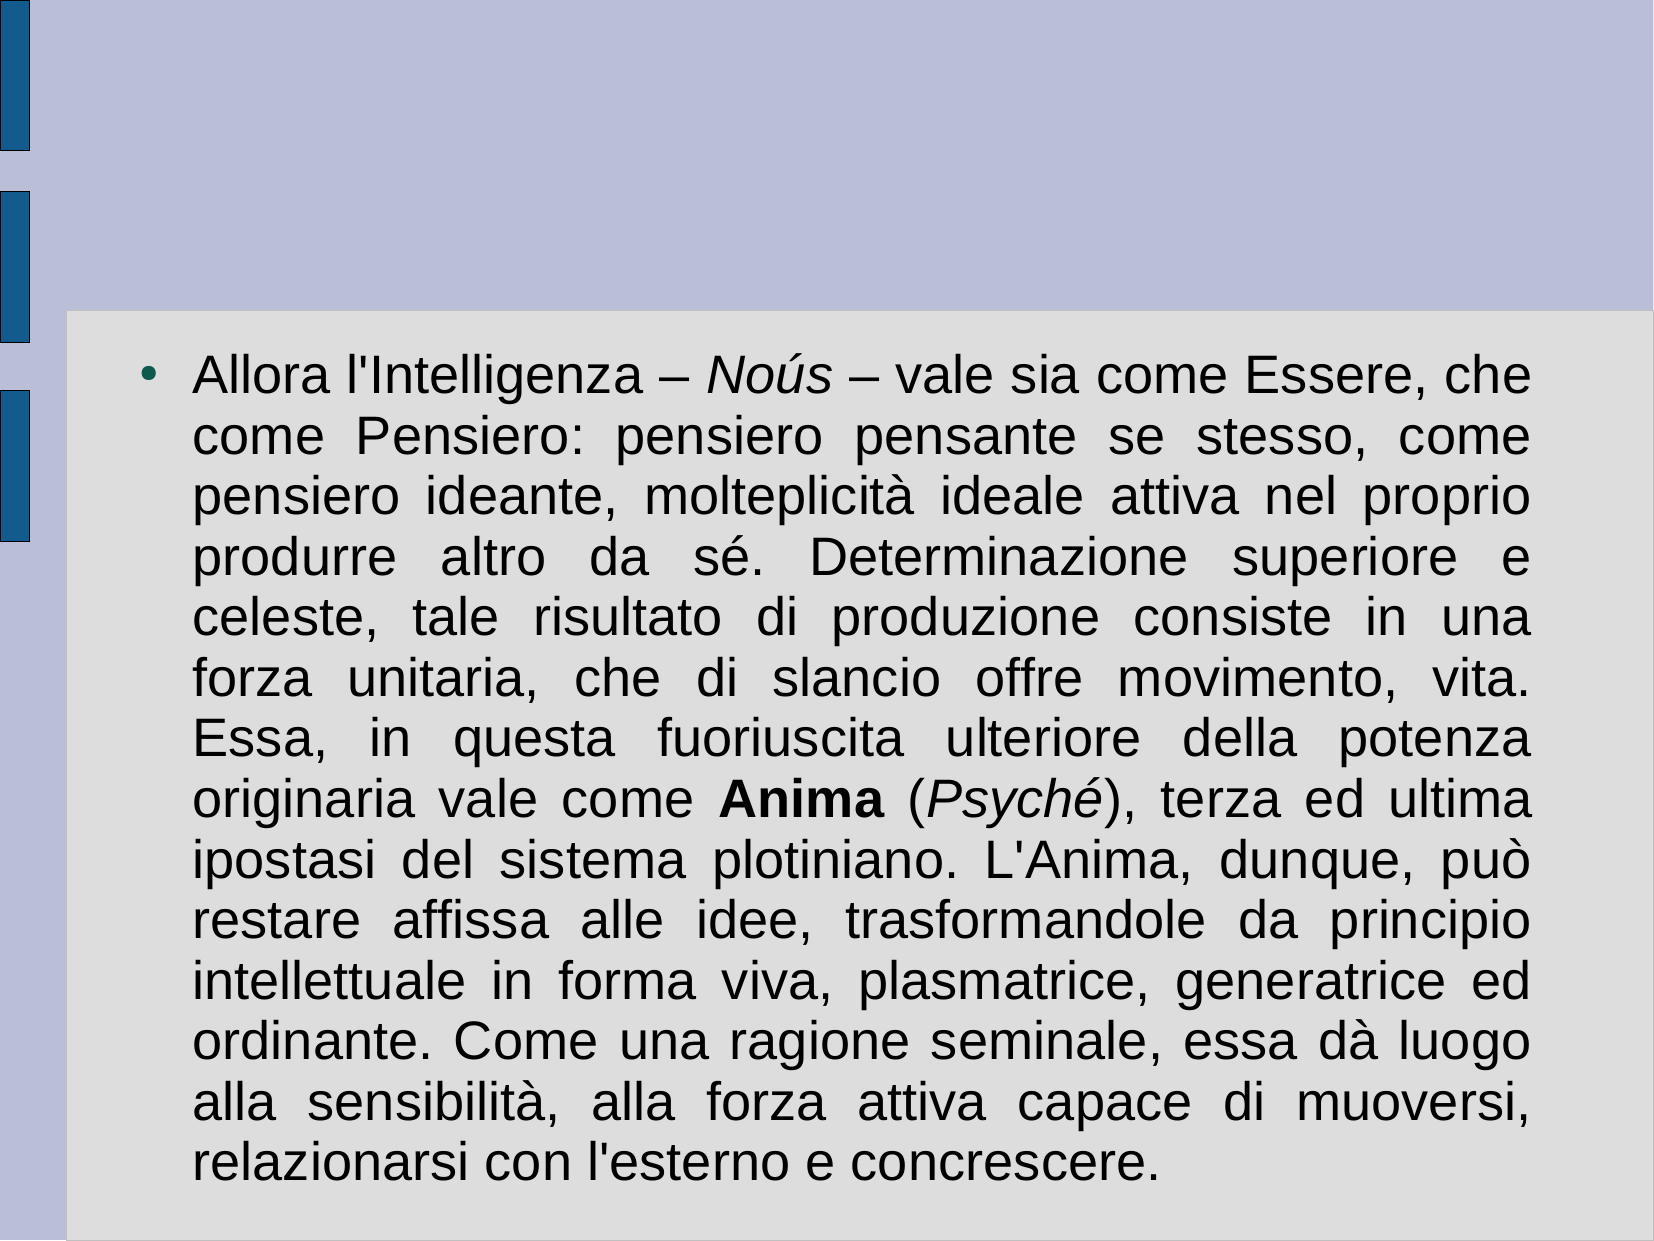

#
Allora l'Intelligenza – Noús – vale sia come Essere, che come Pensiero: pensiero pensante se stesso, come pensiero ideante, molteplicità ideale attiva nel proprio produrre altro da sé. Determinazione superiore e celeste, tale risultato di produzione consiste in una forza unitaria, che di slancio offre movimento, vita. Essa, in questa fuoriuscita ulteriore della potenza originaria vale come Anima (Psyché), terza ed ultima ipostasi del sistema plotiniano. L'Anima, dunque, può restare affissa alle idee, trasformandole da principio intellettuale in forma viva, plasmatrice, generatrice ed ordinante. Come una ragione seminale, essa dà luogo alla sensibilità, alla forza attiva capace di muoversi, relazionarsi con l'esterno e concrescere.